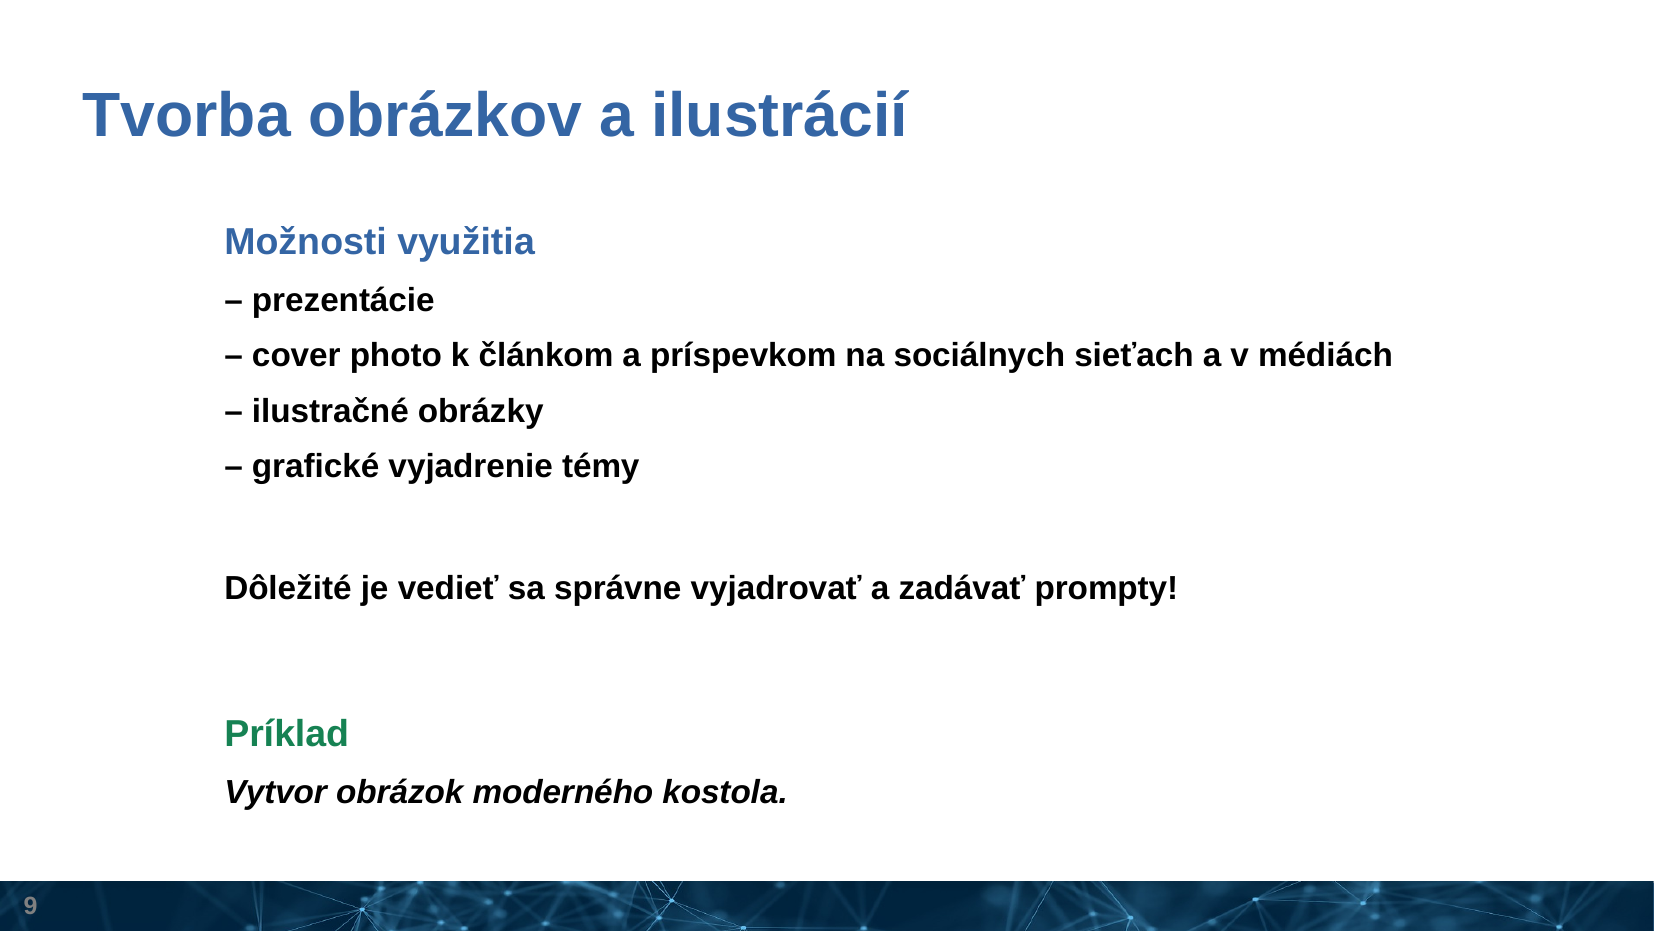

# Tvorba obrázkov a ilustrácií
Možnosti využitia
– prezentácie
– cover photo k článkom a príspevkom na sociálnych sieťach a v médiách
– ilustračné obrázky
– grafické vyjadrenie témy
Dôležité je vedieť sa správne vyjadrovať a zadávať prompty!
Príklad
Vytvor obrázok moderného kostola.